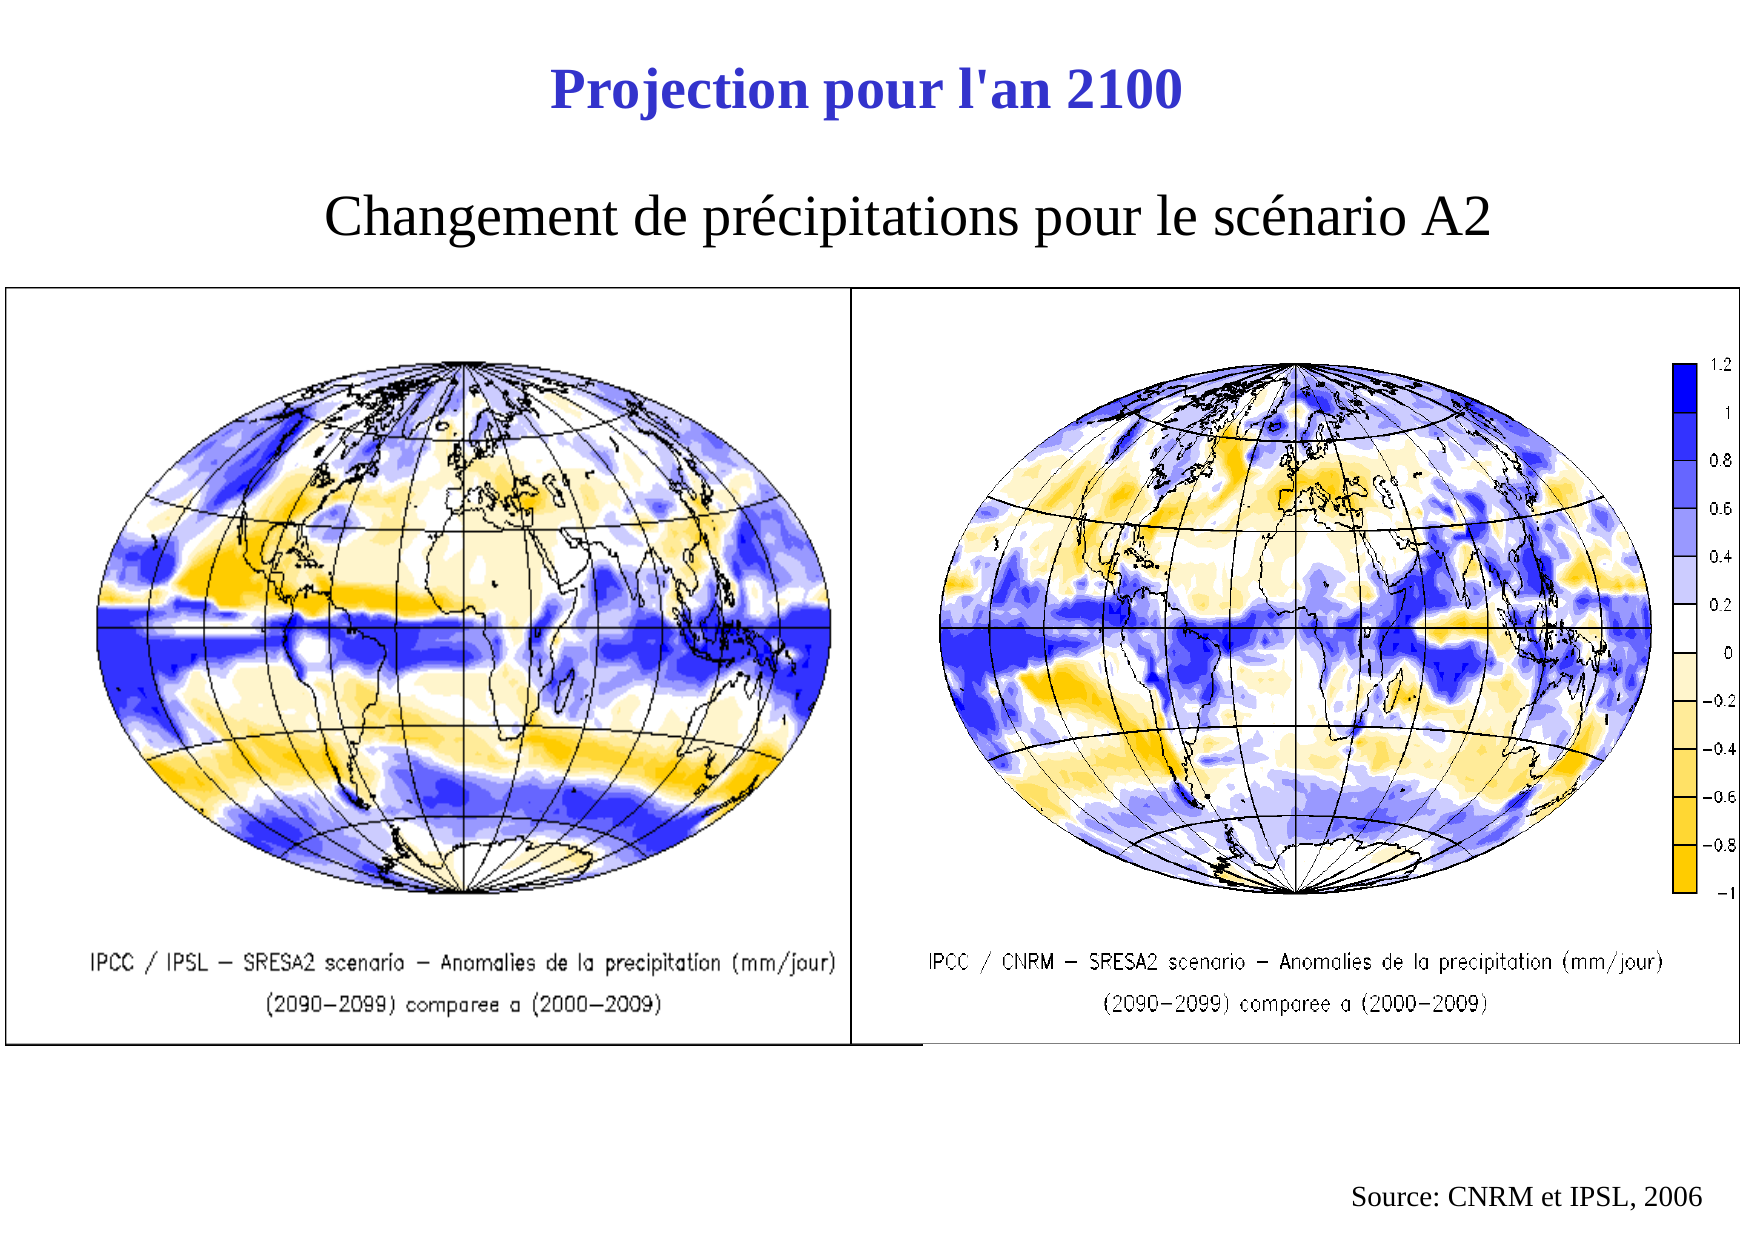

Projection pour l'an 2100
	Changement de précipitations pour le scénario A2
Source: CNRM et IPSL, 2006